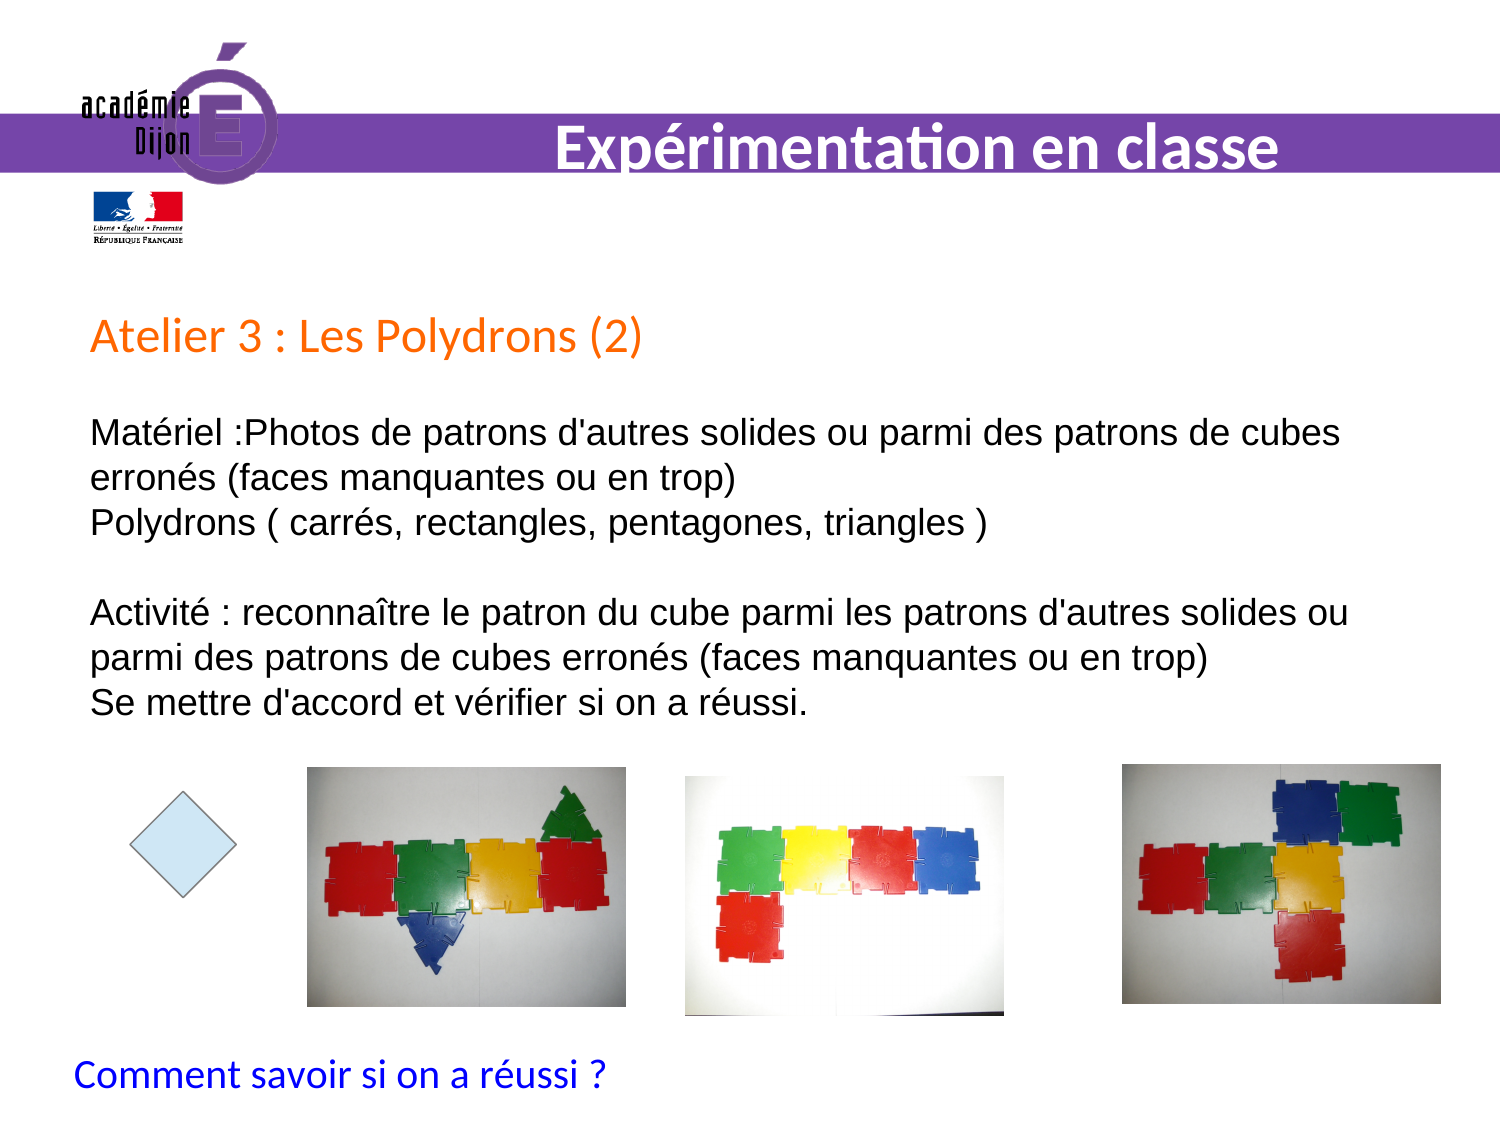

Expérimentation en classe
Atelier 3 : Les Polydrons (2)
Matériel :Photos de patrons d'autres solides ou parmi des patrons de cubes erronés (faces manquantes ou en trop)
Polydrons ( carrés, rectangles, pentagones, triangles )
Activité : reconnaître le patron du cube parmi les patrons d'autres solides ou parmi des patrons de cubes erronés (faces manquantes ou en trop)
Se mettre d'accord et vérifier si on a réussi.
Comment savoir si on a réussi ?